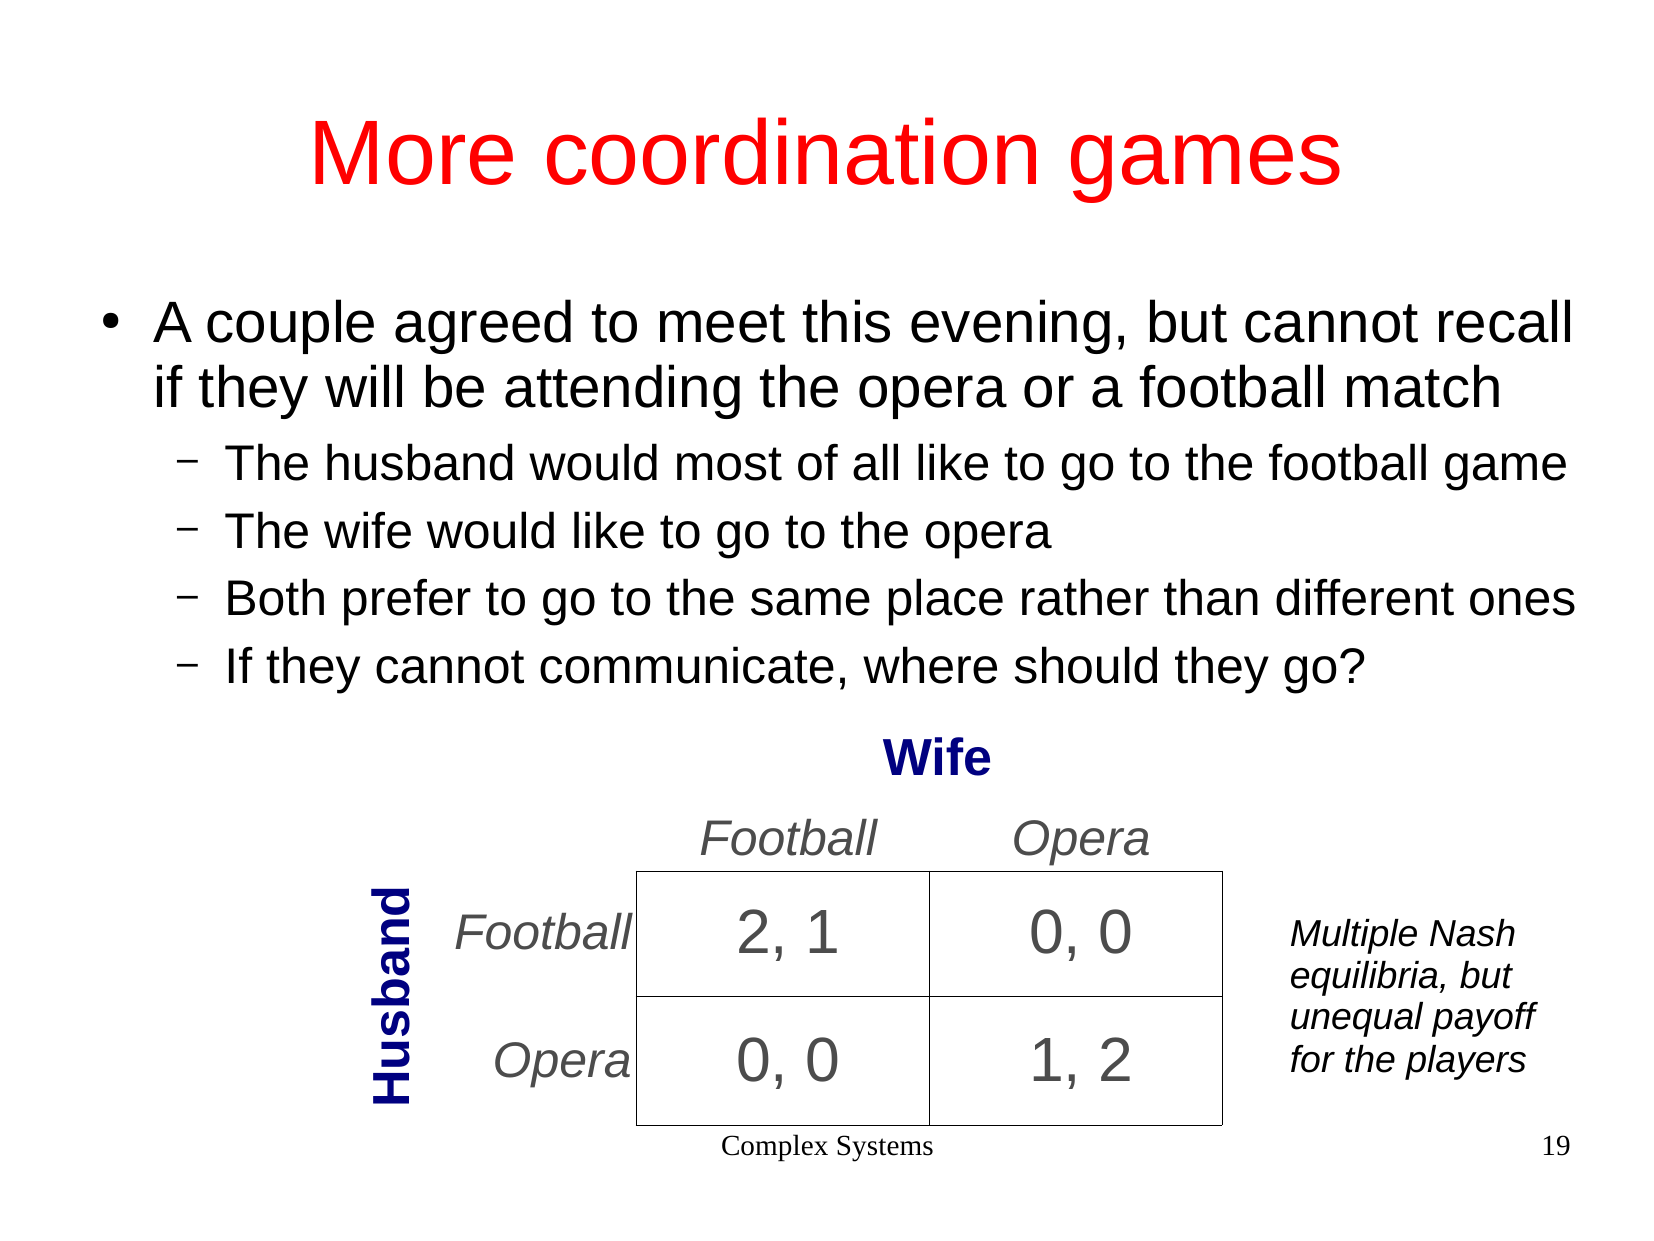

# More coordination games
A couple agreed to meet this evening, but cannot recall if they will be attending the opera or a football match
The husband would most of all like to go to the football game
The wife would like to go to the opera
Both prefer to go to the same place rather than different ones
If they cannot communicate, where should they go?
Wife
| | Football | Opera |
| --- | --- | --- |
| Football | 2, 1 | 0, 0 |
| Opera | 0, 0 | 1, 2 |
Multiple Nash equilibria, but unequal payoff for the players
Husband
Complex Systems
19